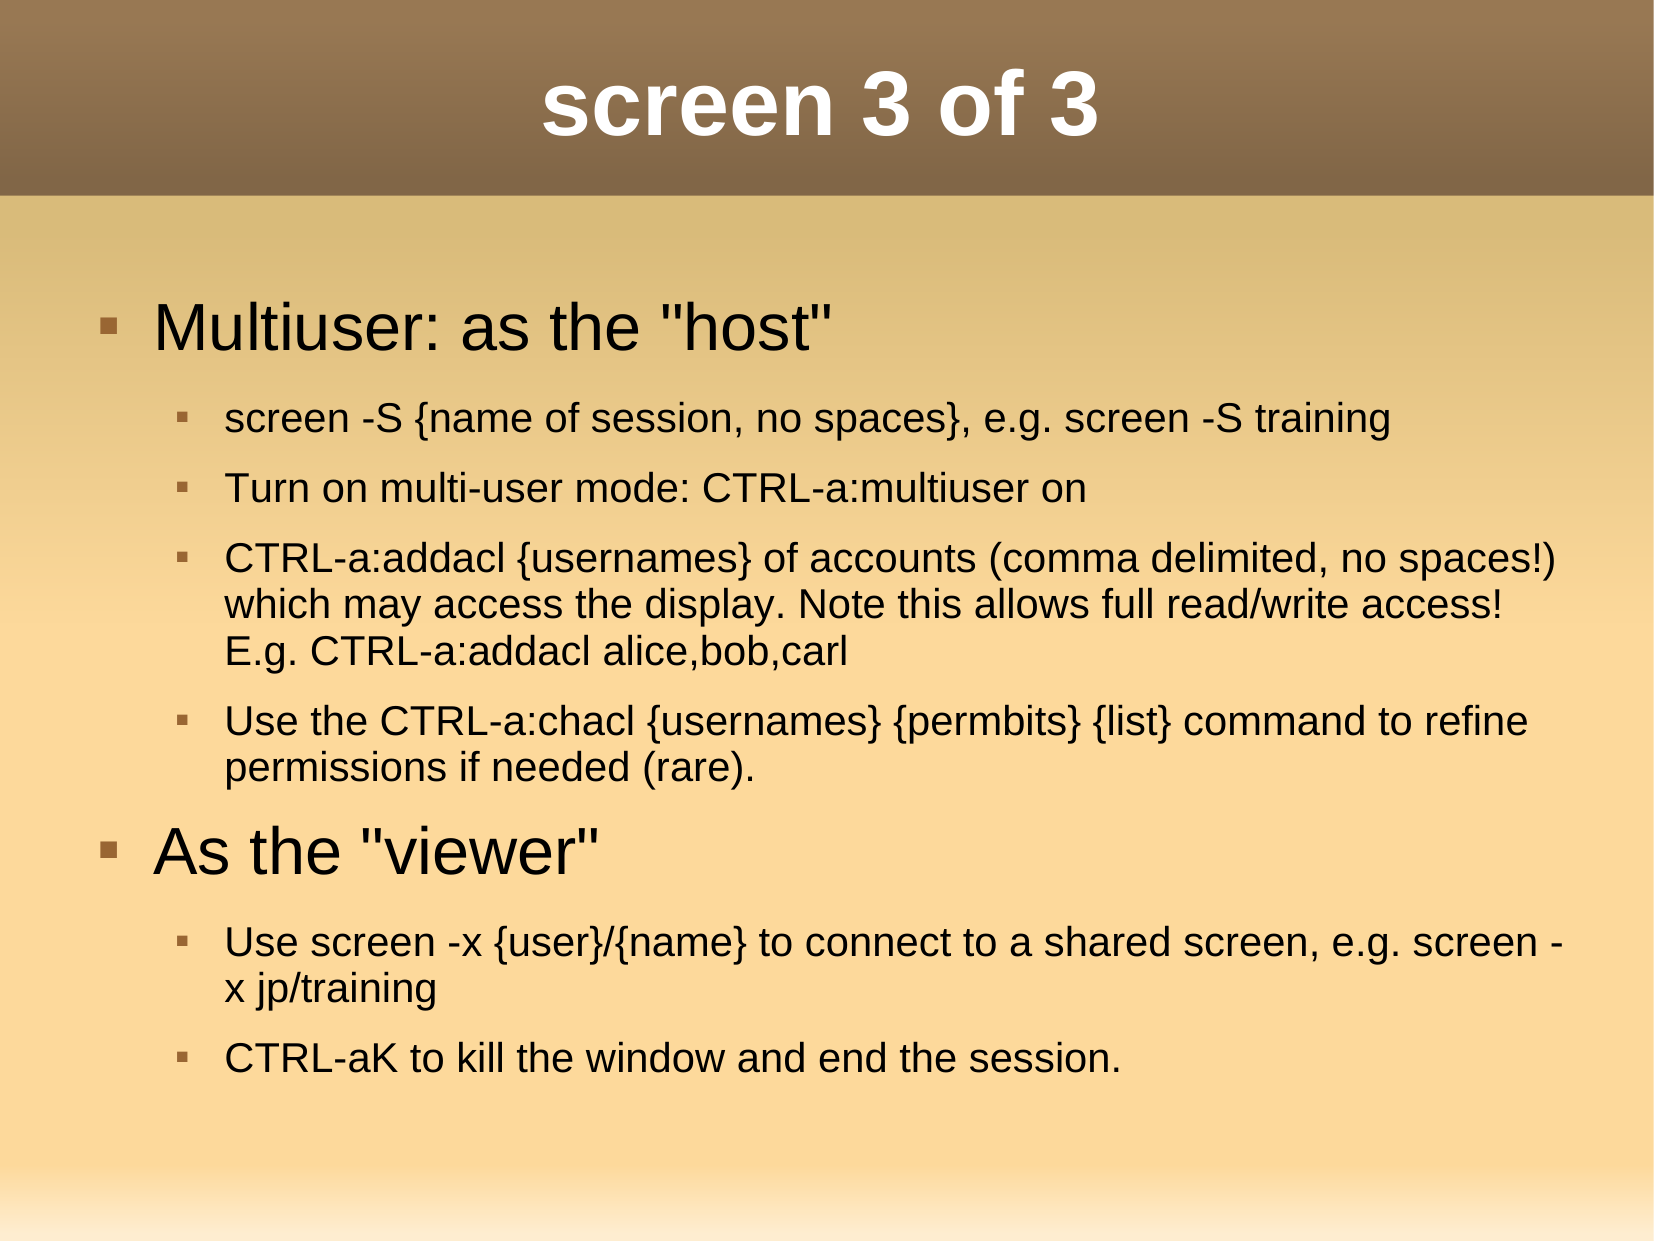

# screen 3 of 3
Multiuser: as the "host"
screen -S {name of session, no spaces}, e.g. screen -S training
Turn on multi-user mode: CTRL-a:multiuser on
CTRL-a:addacl {usernames} of accounts (comma delimited, no spaces!) which may access the display. Note this allows full read/write access! E.g. CTRL-a:addacl alice,bob,carl
Use the CTRL-a:chacl {usernames} {permbits} {list} command to refine permissions if needed (rare).
As the "viewer"
Use screen -x {user}/{name} to connect to a shared screen, e.g. screen -x jp/training
CTRL-aK to kill the window and end the session.